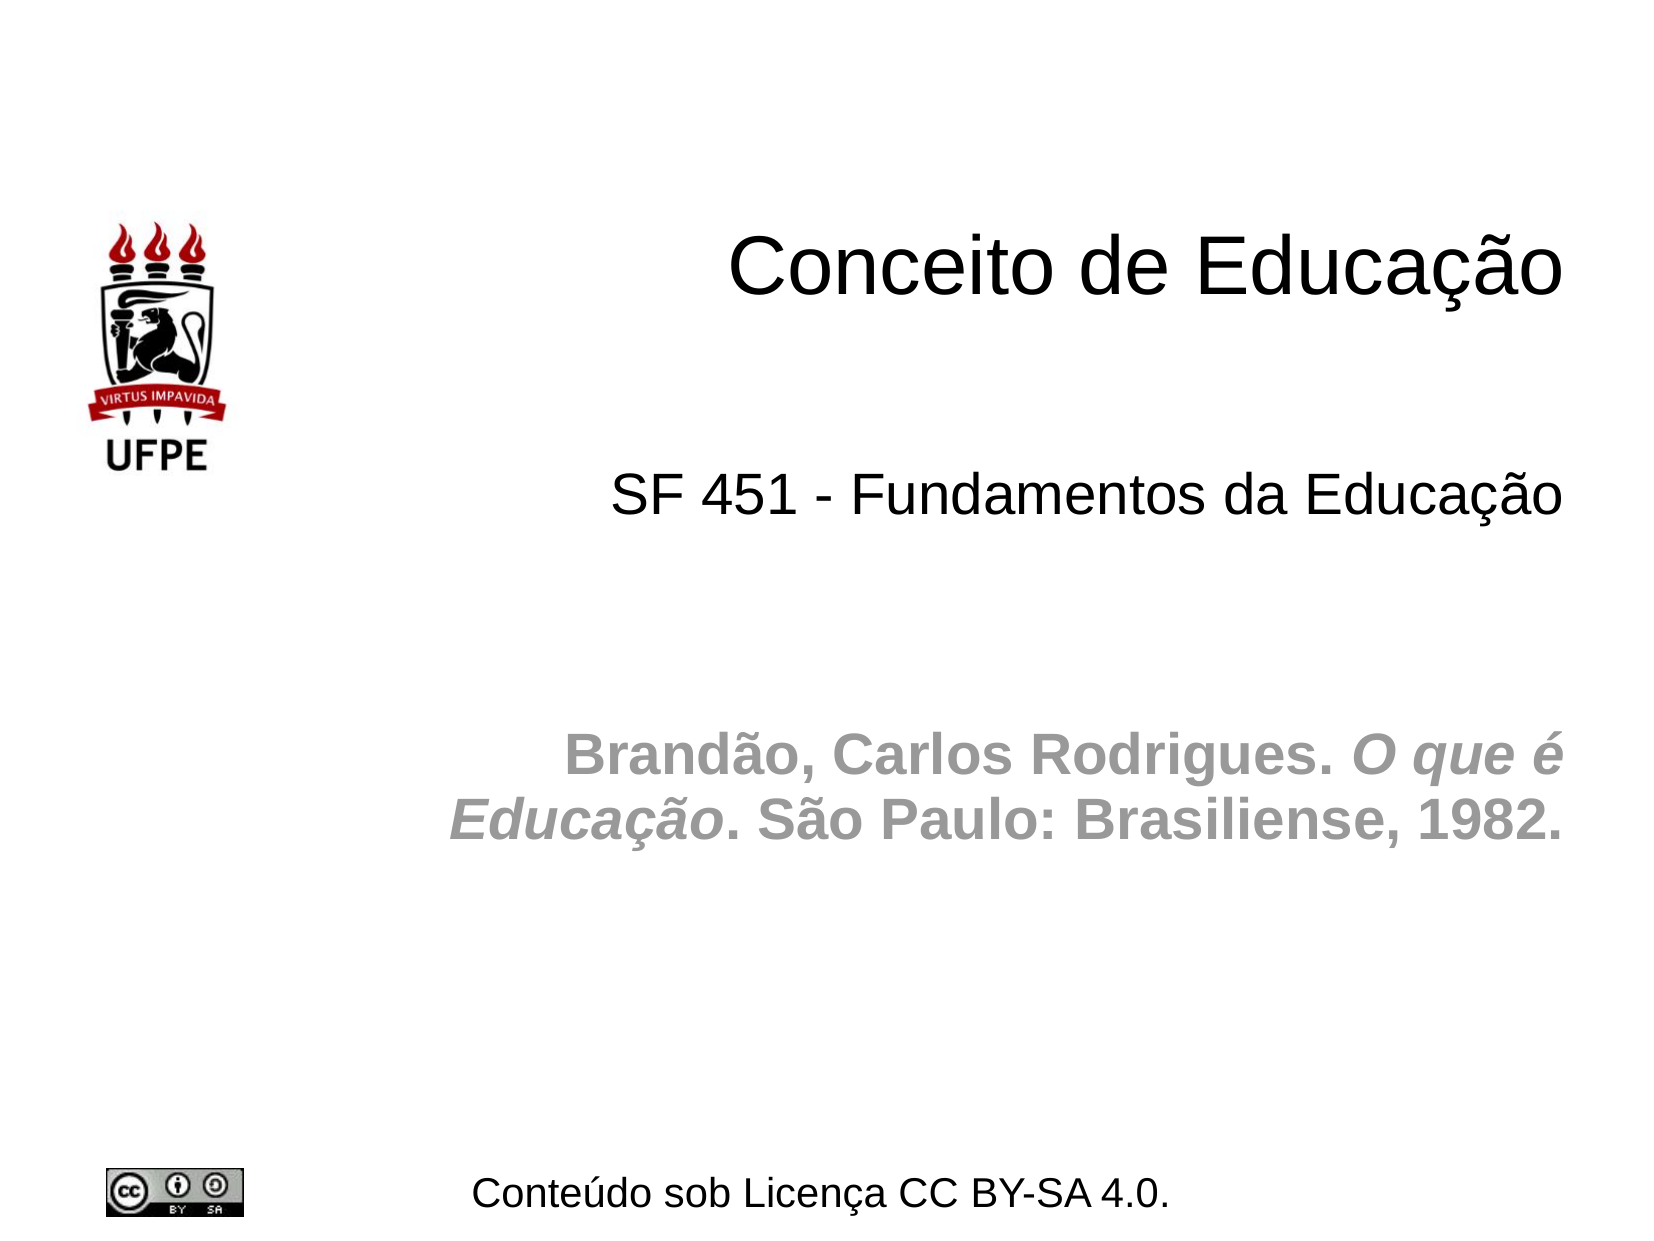

# Conceito de Educação
SF 451 - Fundamentos da Educação
Brandão, Carlos Rodrigues. O que é Educação. São Paulo: Brasiliense, 1982.
Conteúdo sob Licença CC BY-SA 4.0.